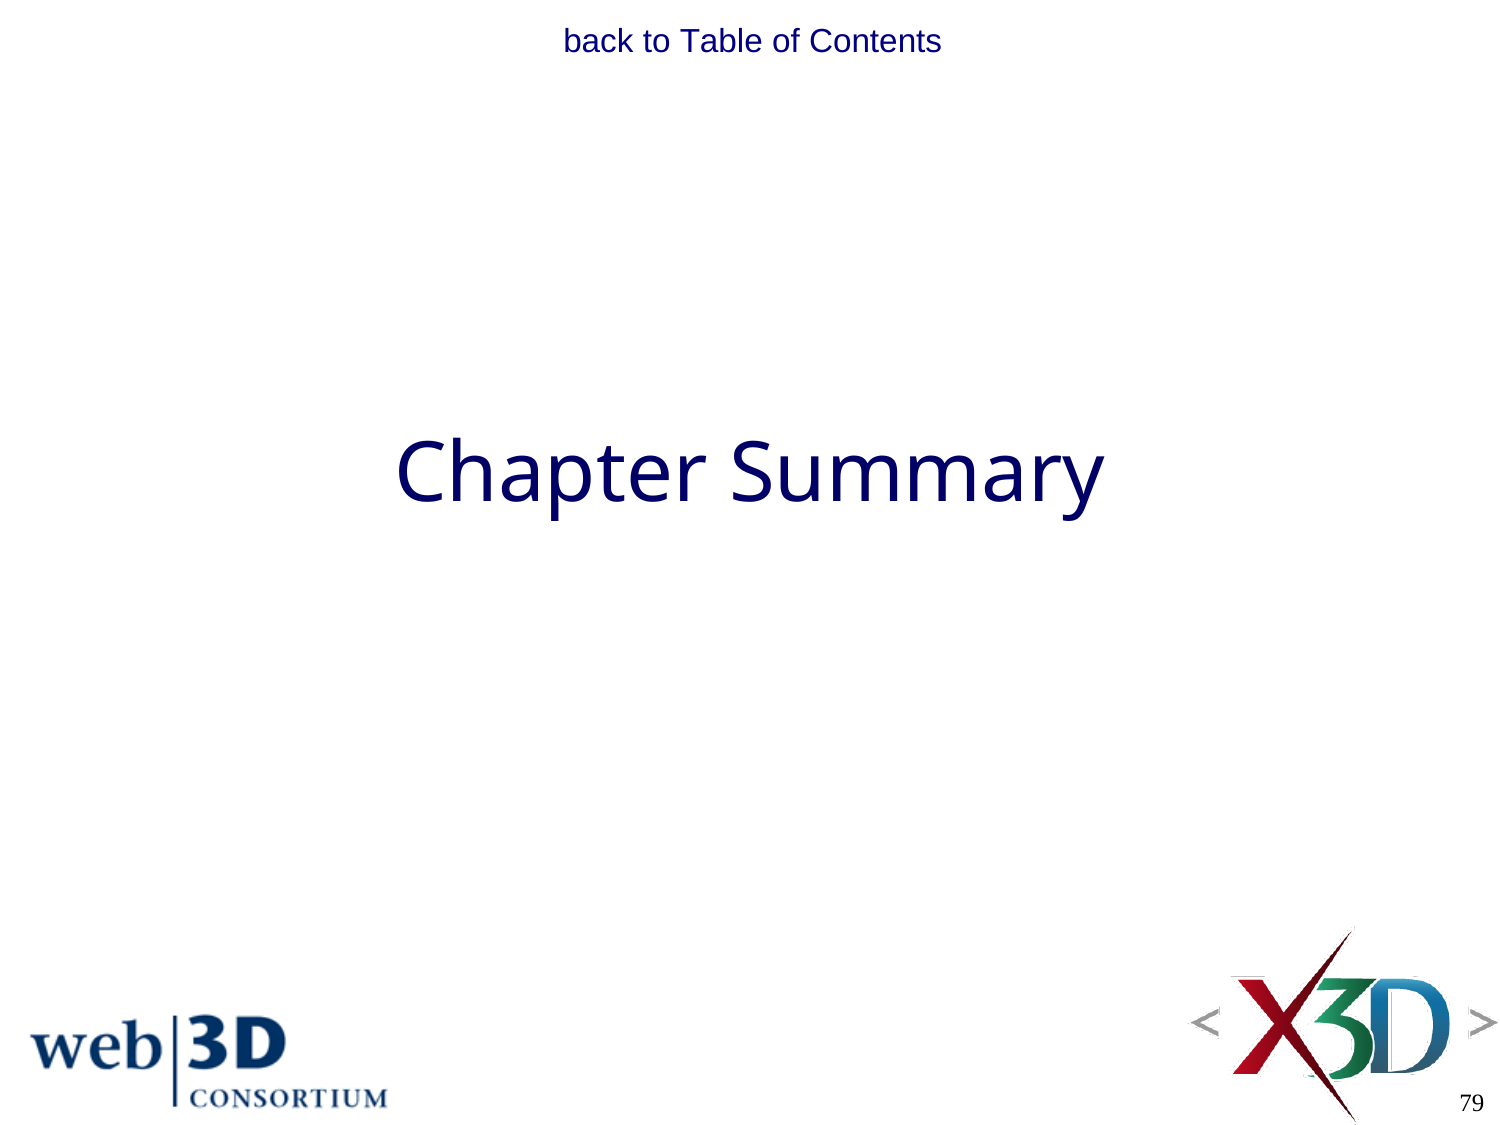

back to Table of Contents
# Chapter Summary